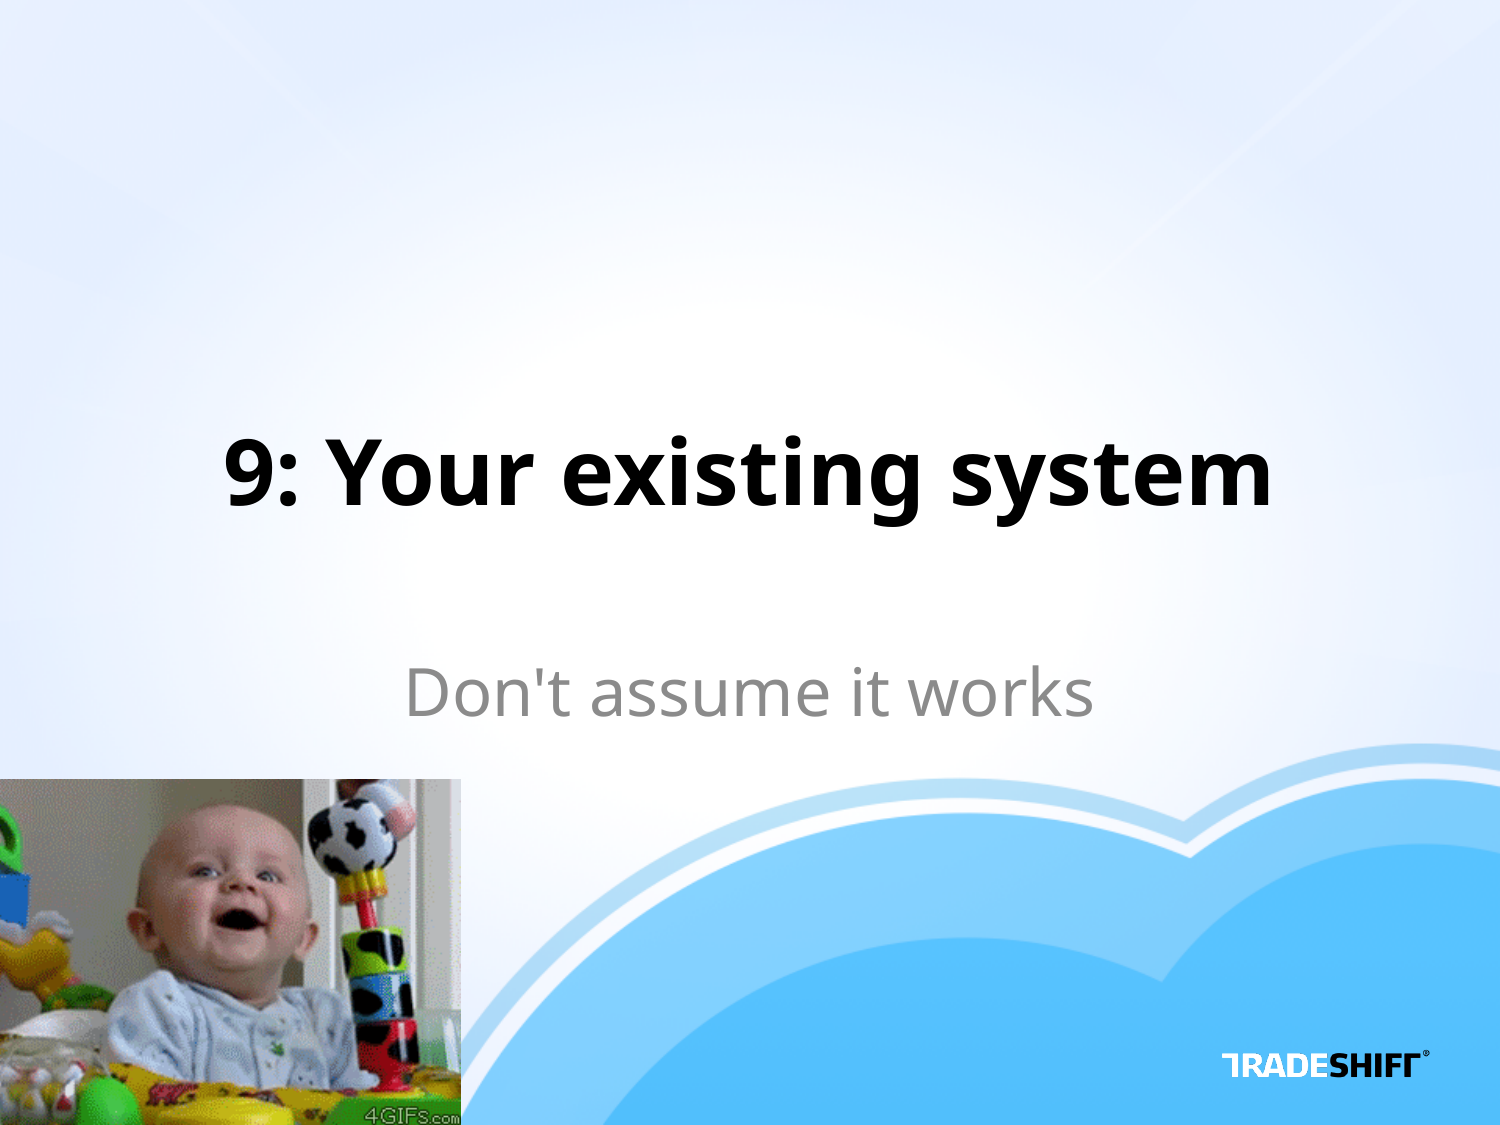

# 9: Your existing system
Don't assume it works